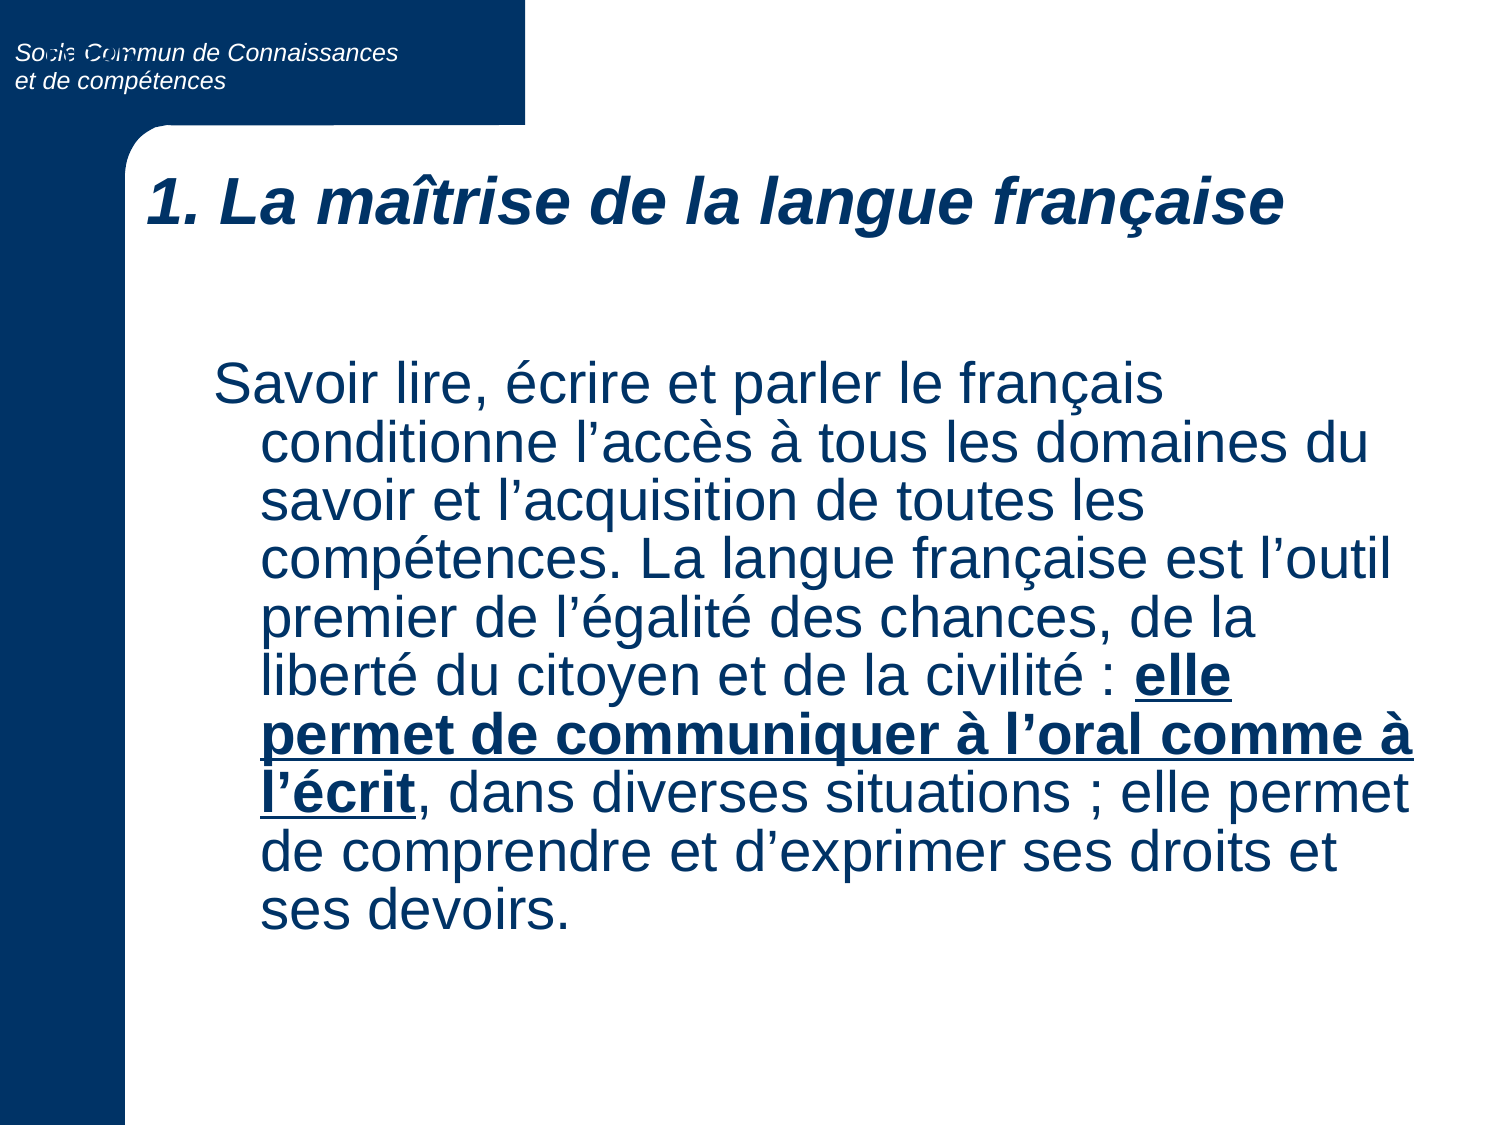

DP3h
# 1. La maîtrise de la langue française
Savoir lire, écrire et parler le français conditionne l’accès à tous les domaines du savoir et l’acquisition de toutes les compétences. La langue française est l’outil premier de l’égalité des chances, de la liberté du citoyen et de la civilité : elle permet de communiquer à l’oral comme à l’écrit, dans diverses situations ; elle permet de comprendre et d’exprimer ses droits et ses devoirs.